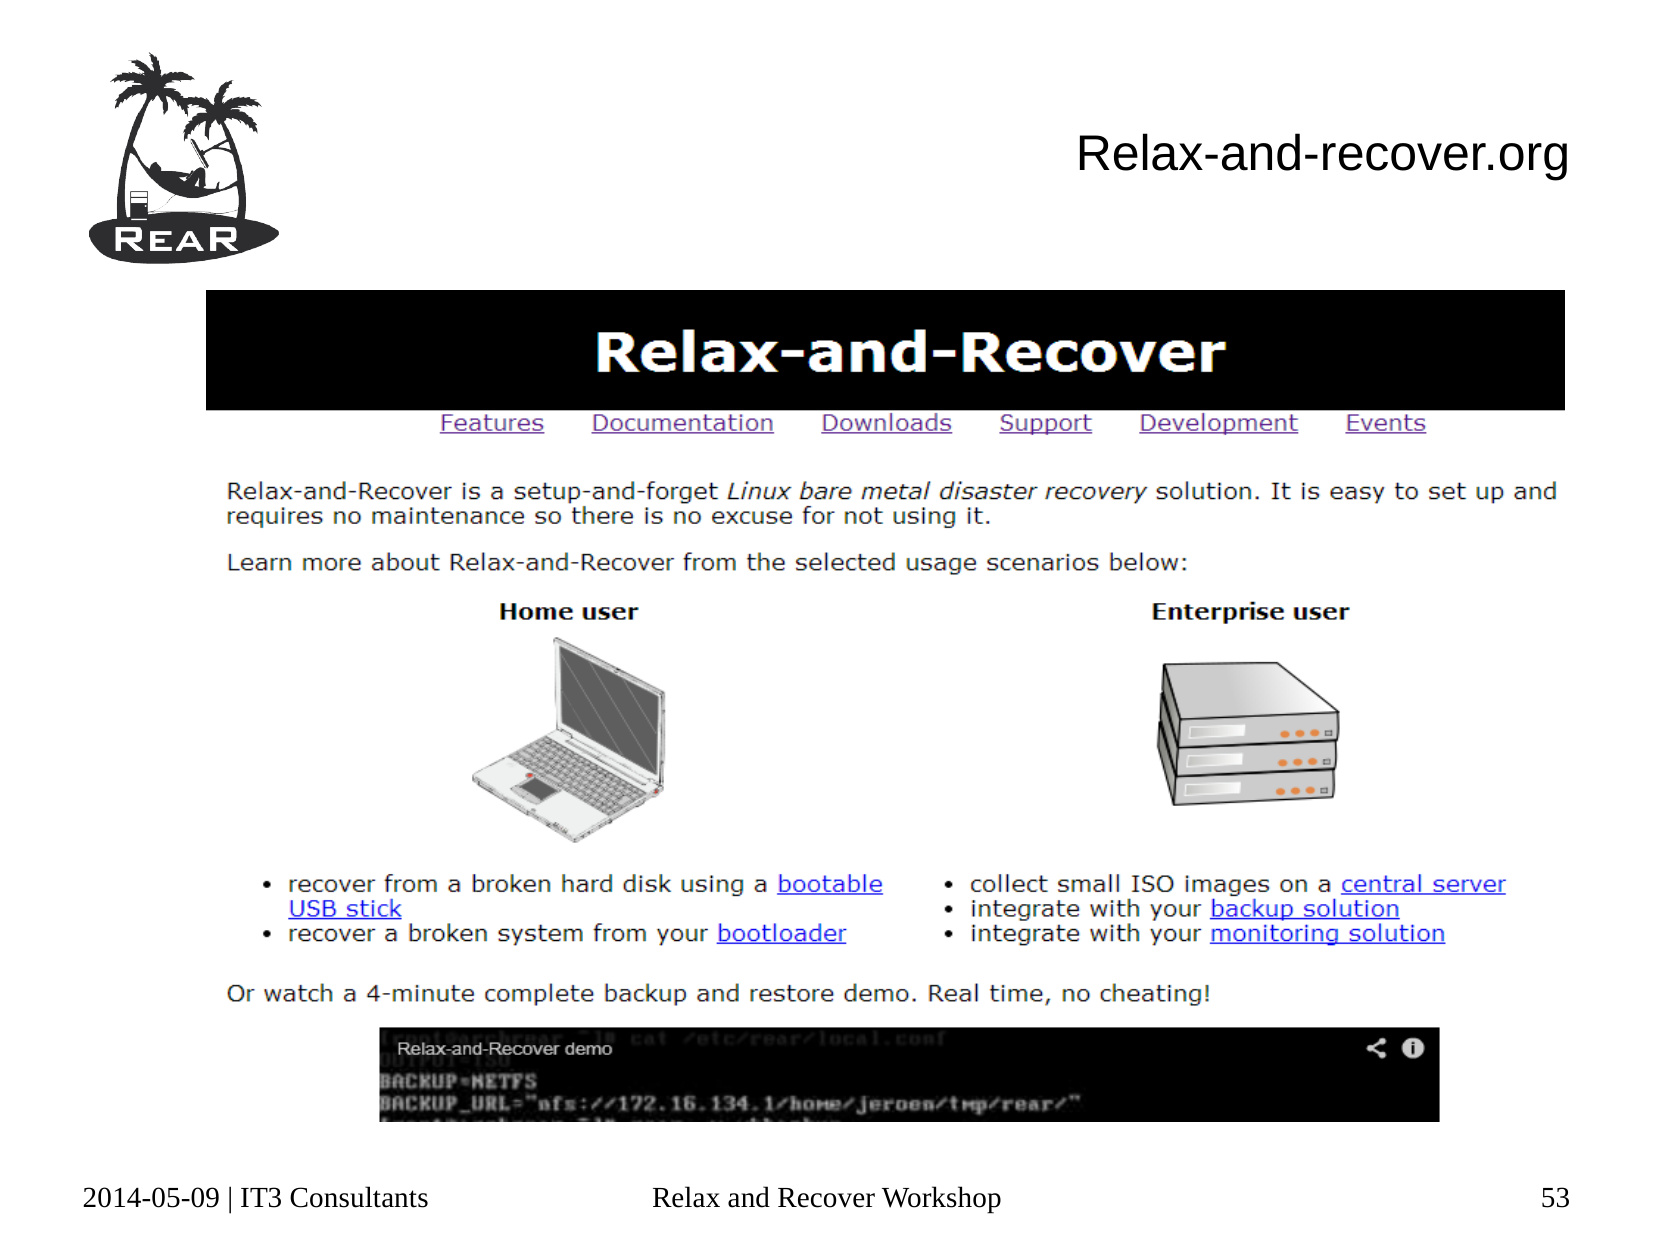

# Relax-and-recover.org
2014-05-09 | IT3 Consultants
Relax and Recover Workshop
53